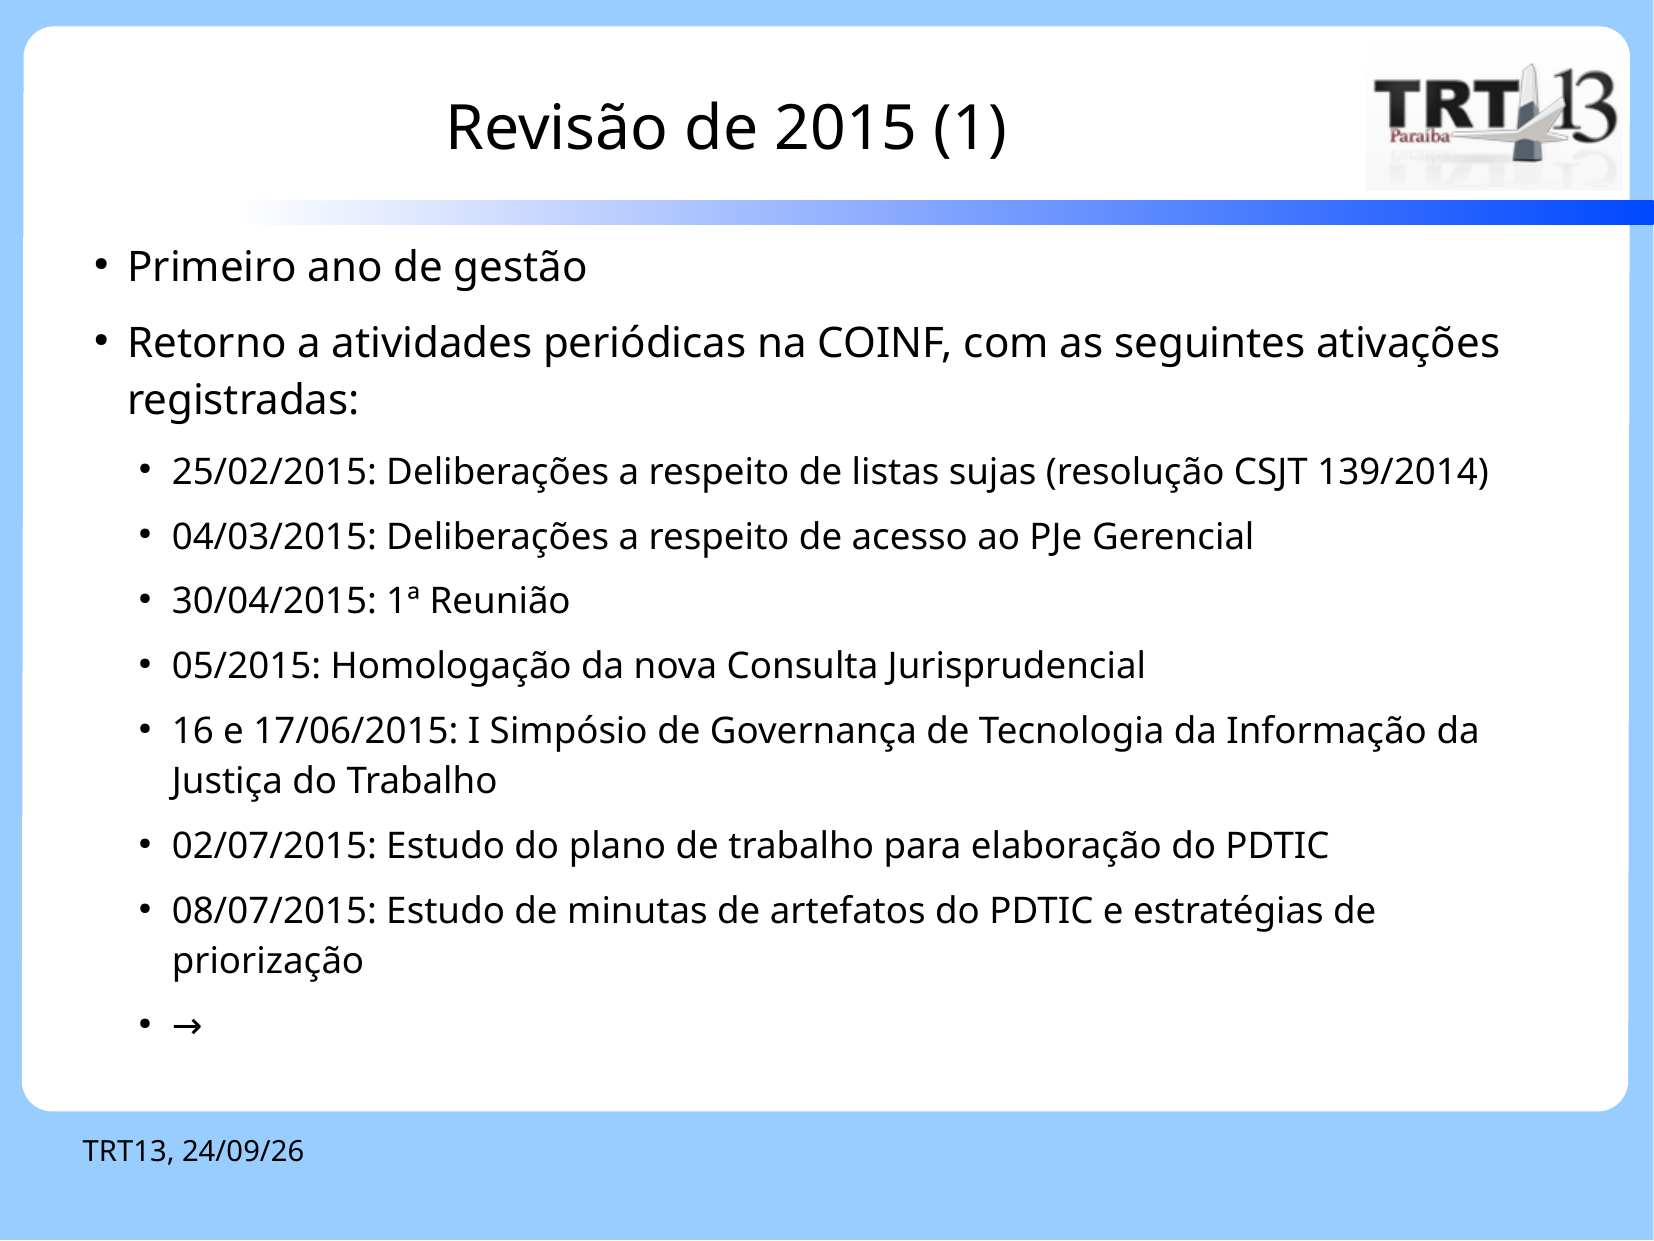

# Revisão de 2015 (1)
Primeiro ano de gestão
Retorno a atividades periódicas na COINF, com as seguintes ativações registradas:
25/02/2015: Deliberações a respeito de listas sujas (resolução CSJT 139/2014)
04/03/2015: Deliberações a respeito de acesso ao PJe Gerencial
30/04/2015: 1ª Reunião
05/2015: Homologação da nova Consulta Jurisprudencial
16 e 17/06/2015: I Simpósio de Governança de Tecnologia da Informação da Justiça do Trabalho
02/07/2015: Estudo do plano de trabalho para elaboração do PDTIC
08/07/2015: Estudo de minutas de artefatos do PDTIC e estratégias de priorização
→